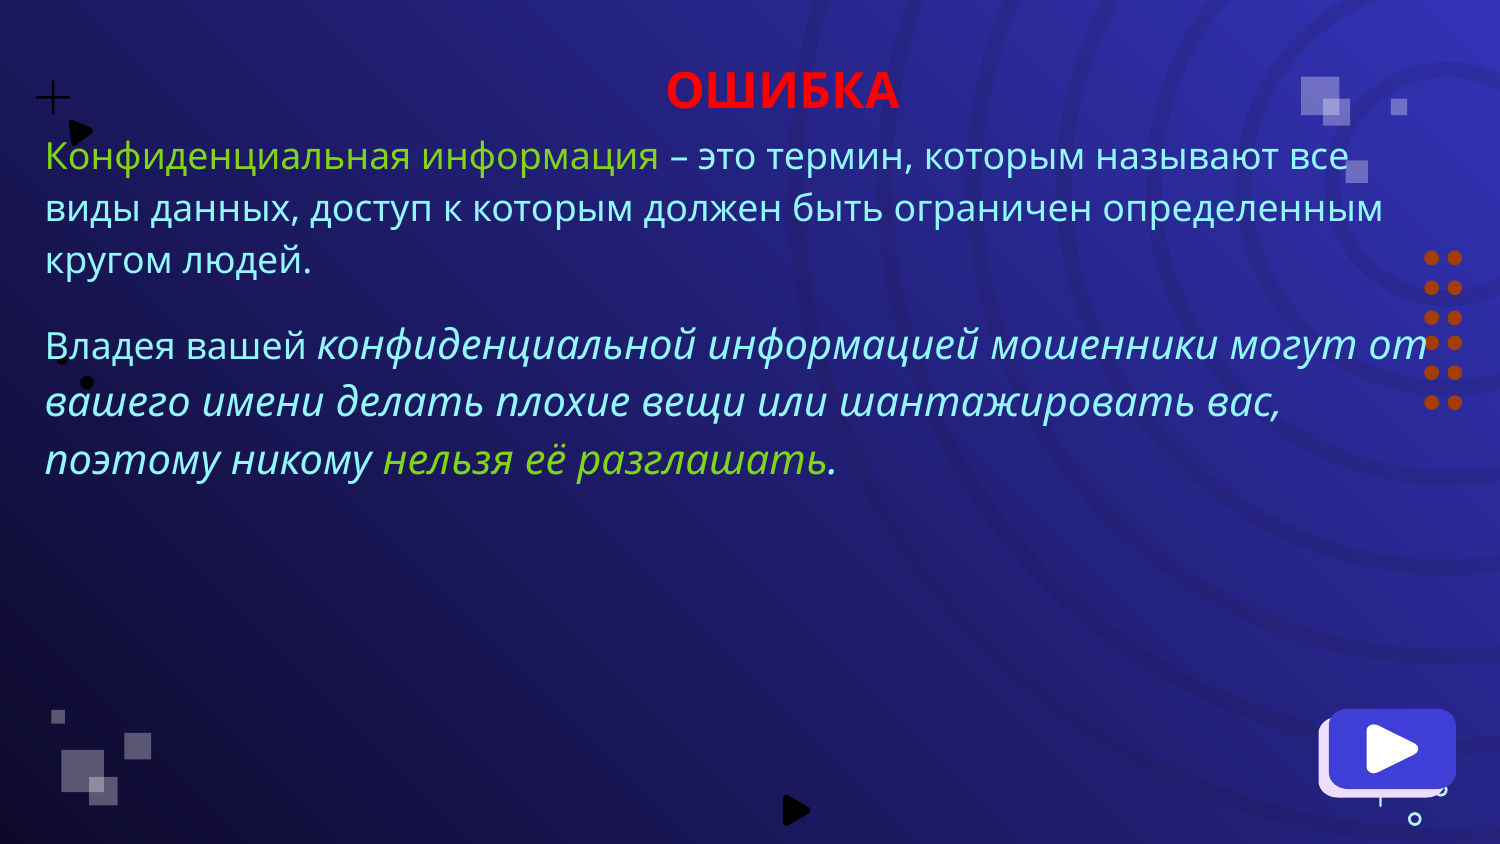

# ОШИБКА
Конфиденциальная информация – это термин, которым называют все виды данных, доступ к которым должен быть ограничен определенным кругом людей.
Владея вашей конфиденциальной информацией мошенники могут от вашего имени делать плохие вещи или шантажировать вас, поэтому никому нельзя её разглашать.